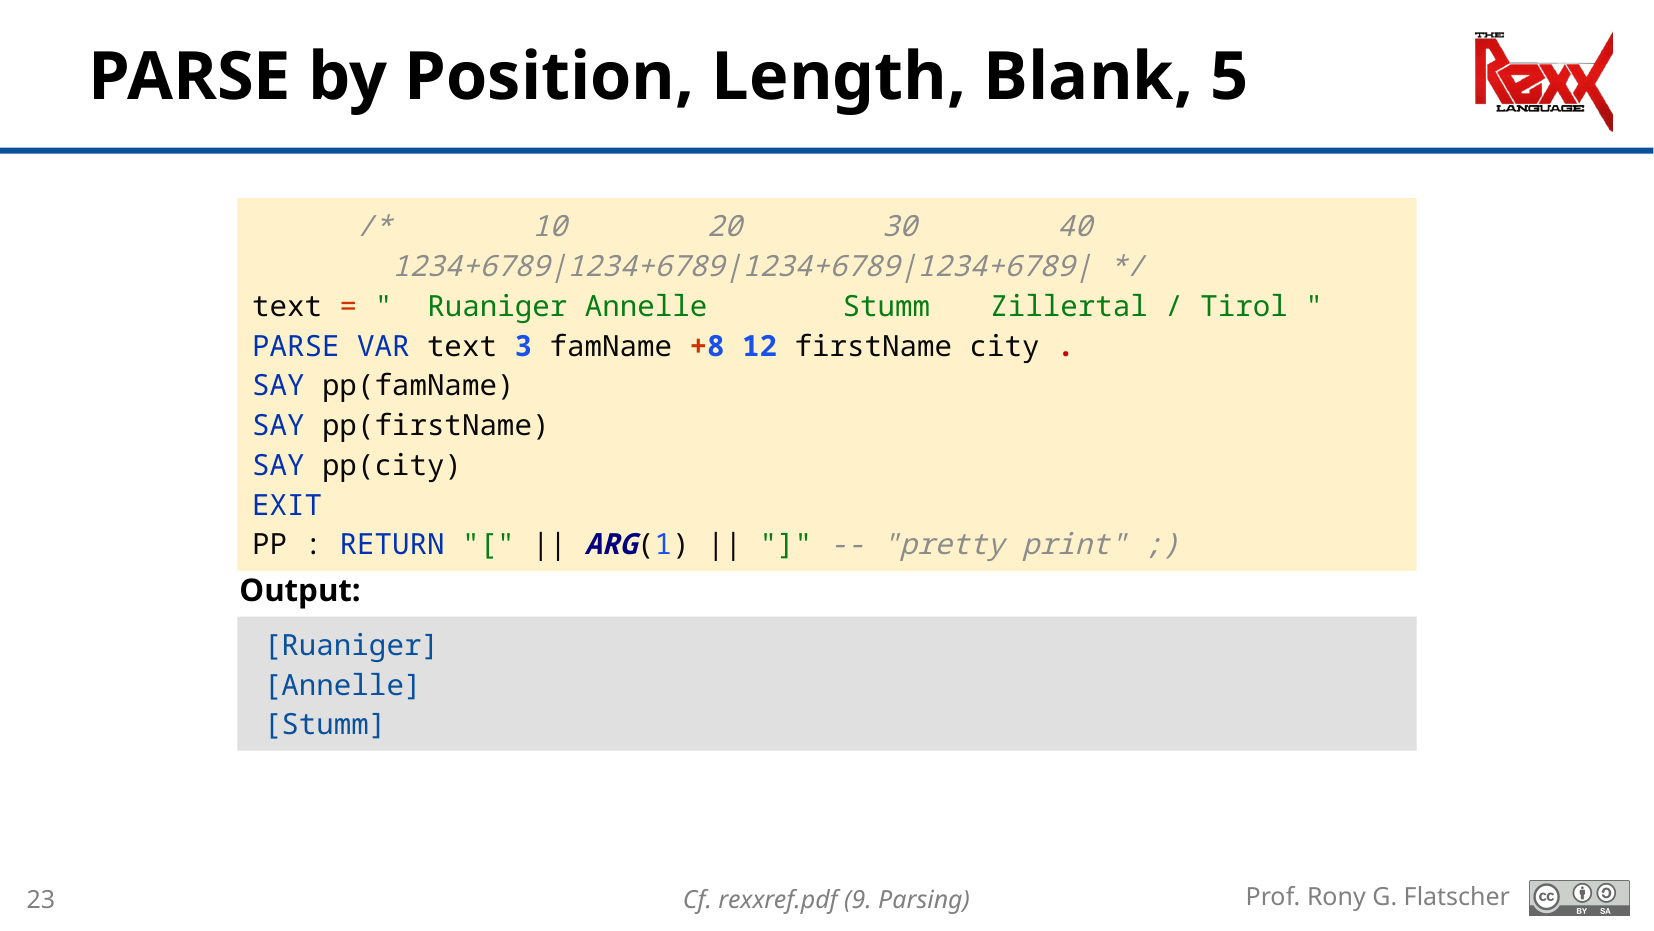

# PARSE by Position, Length, Blank, 5
 /* 10 20 30 40
 1234+6789|1234+6789|1234+6789|1234+6789| */
text = " Ruaniger Annelle		Stumm	Zillertal / Tirol "
PARSE VAR text 3 famName +8 12 firstName city .
SAY pp(famName)
SAY pp(firstName)
SAY pp(city)
EXIT
PP : RETURN "[" || ARG(1) || "]" -- "pretty print" ;)
Output:
[Ruaniger]
[Annelle]
[Stumm]
Cf. rexxref.pdf (9. Parsing)